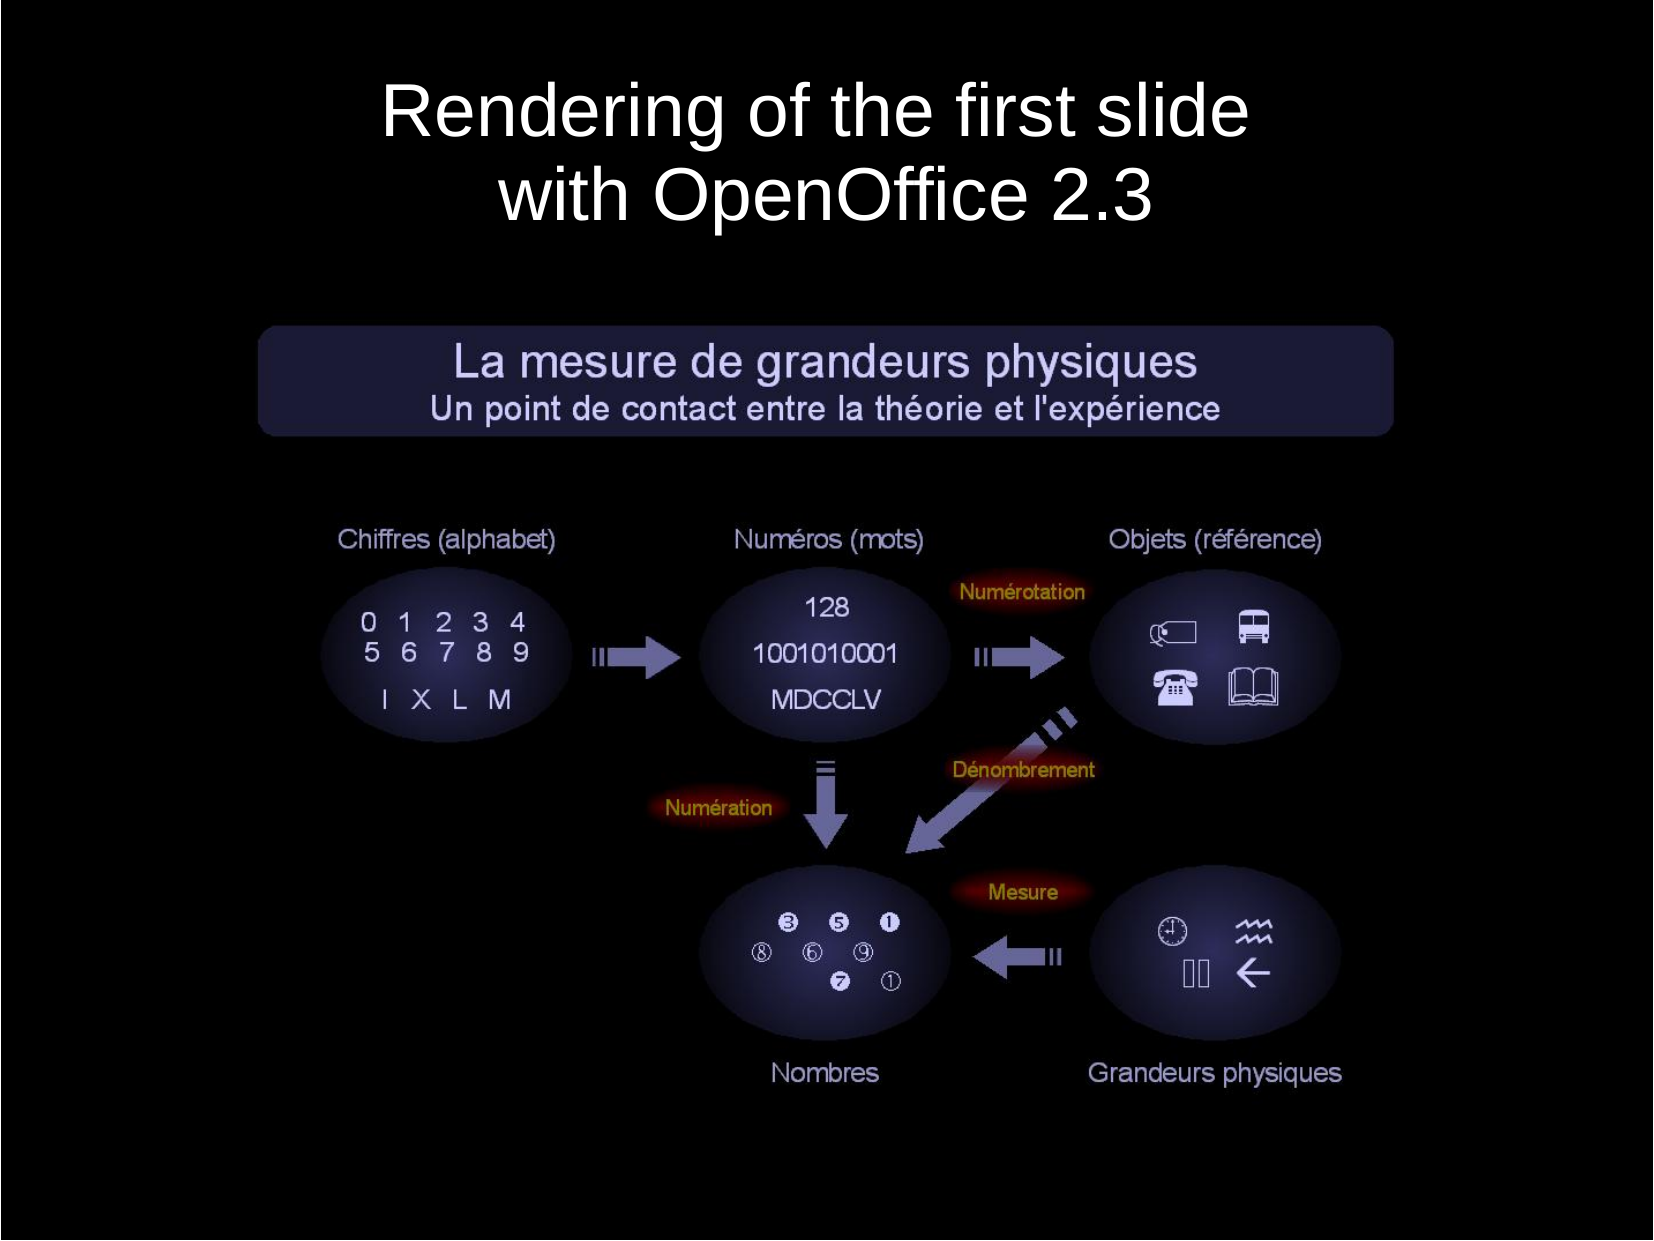

# Rendering of the first slide with OpenOffice 2.3